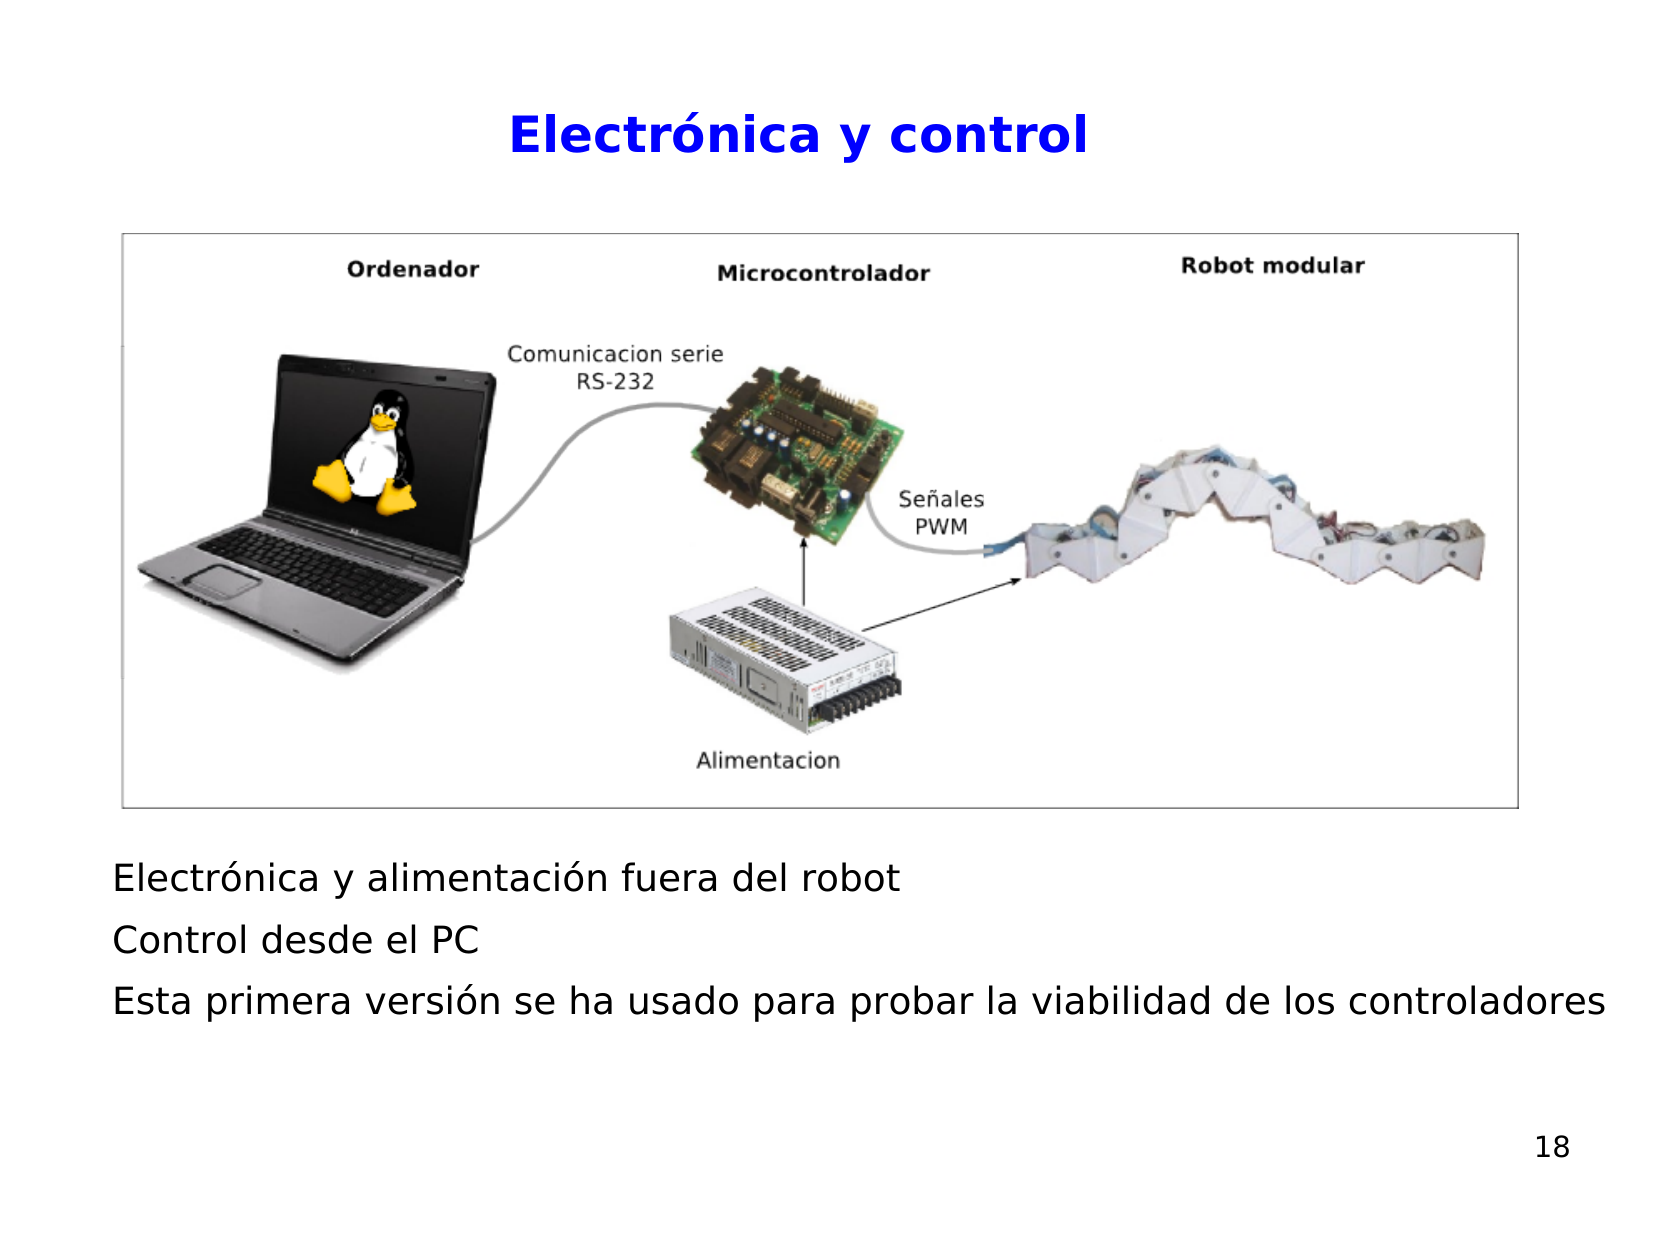

Electrónica y control
 Electrónica y alimentación fuera del robot
 Control desde el PC
 Esta primera versión se ha usado para probar la viabilidad de los controladores
18